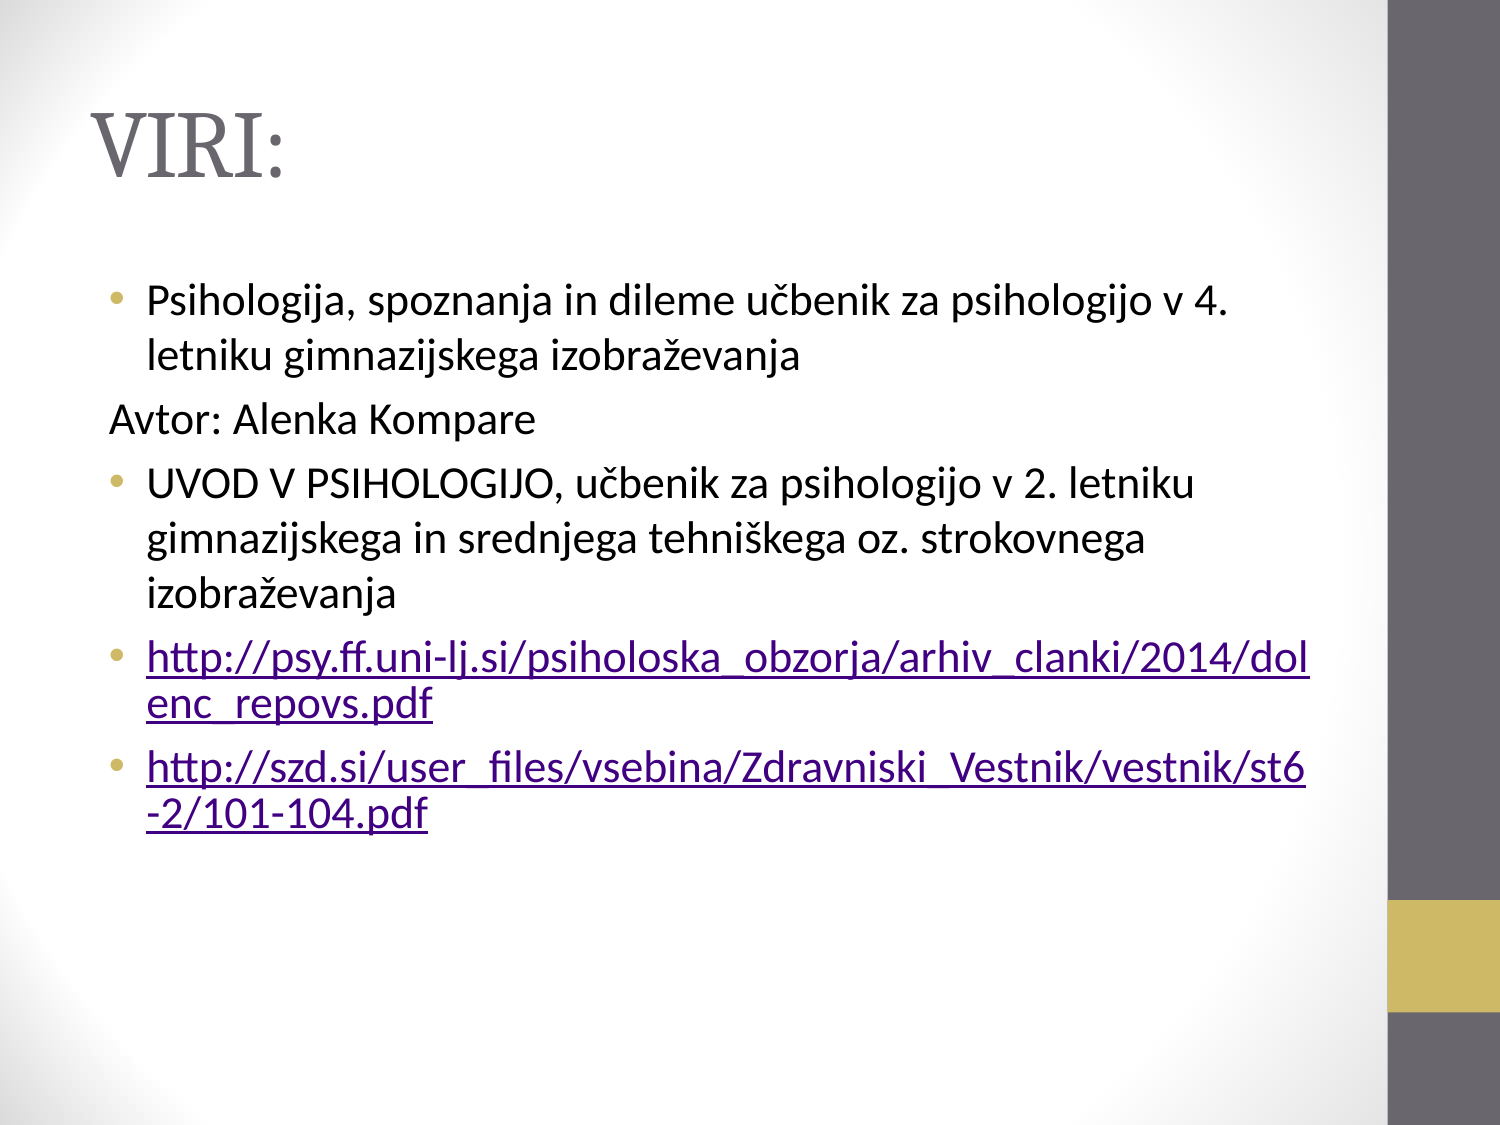

# VIRI:
Psihologija, spoznanja in dileme učbenik za psihologijo v 4. letniku gimnazijskega izobraževanja
Avtor: Alenka Kompare
UVOD V PSIHOLOGIJO, učbenik za psihologijo v 2. letniku gimnazijskega in srednjega tehniškega oz. strokovnega izobraževanja
http://psy.ff.uni-lj.si/psiholoska_obzorja/arhiv_clanki/2014/dolenc_repovs.pdf
http://szd.si/user_files/vsebina/Zdravniski_Vestnik/vestnik/st6-2/101-104.pdf